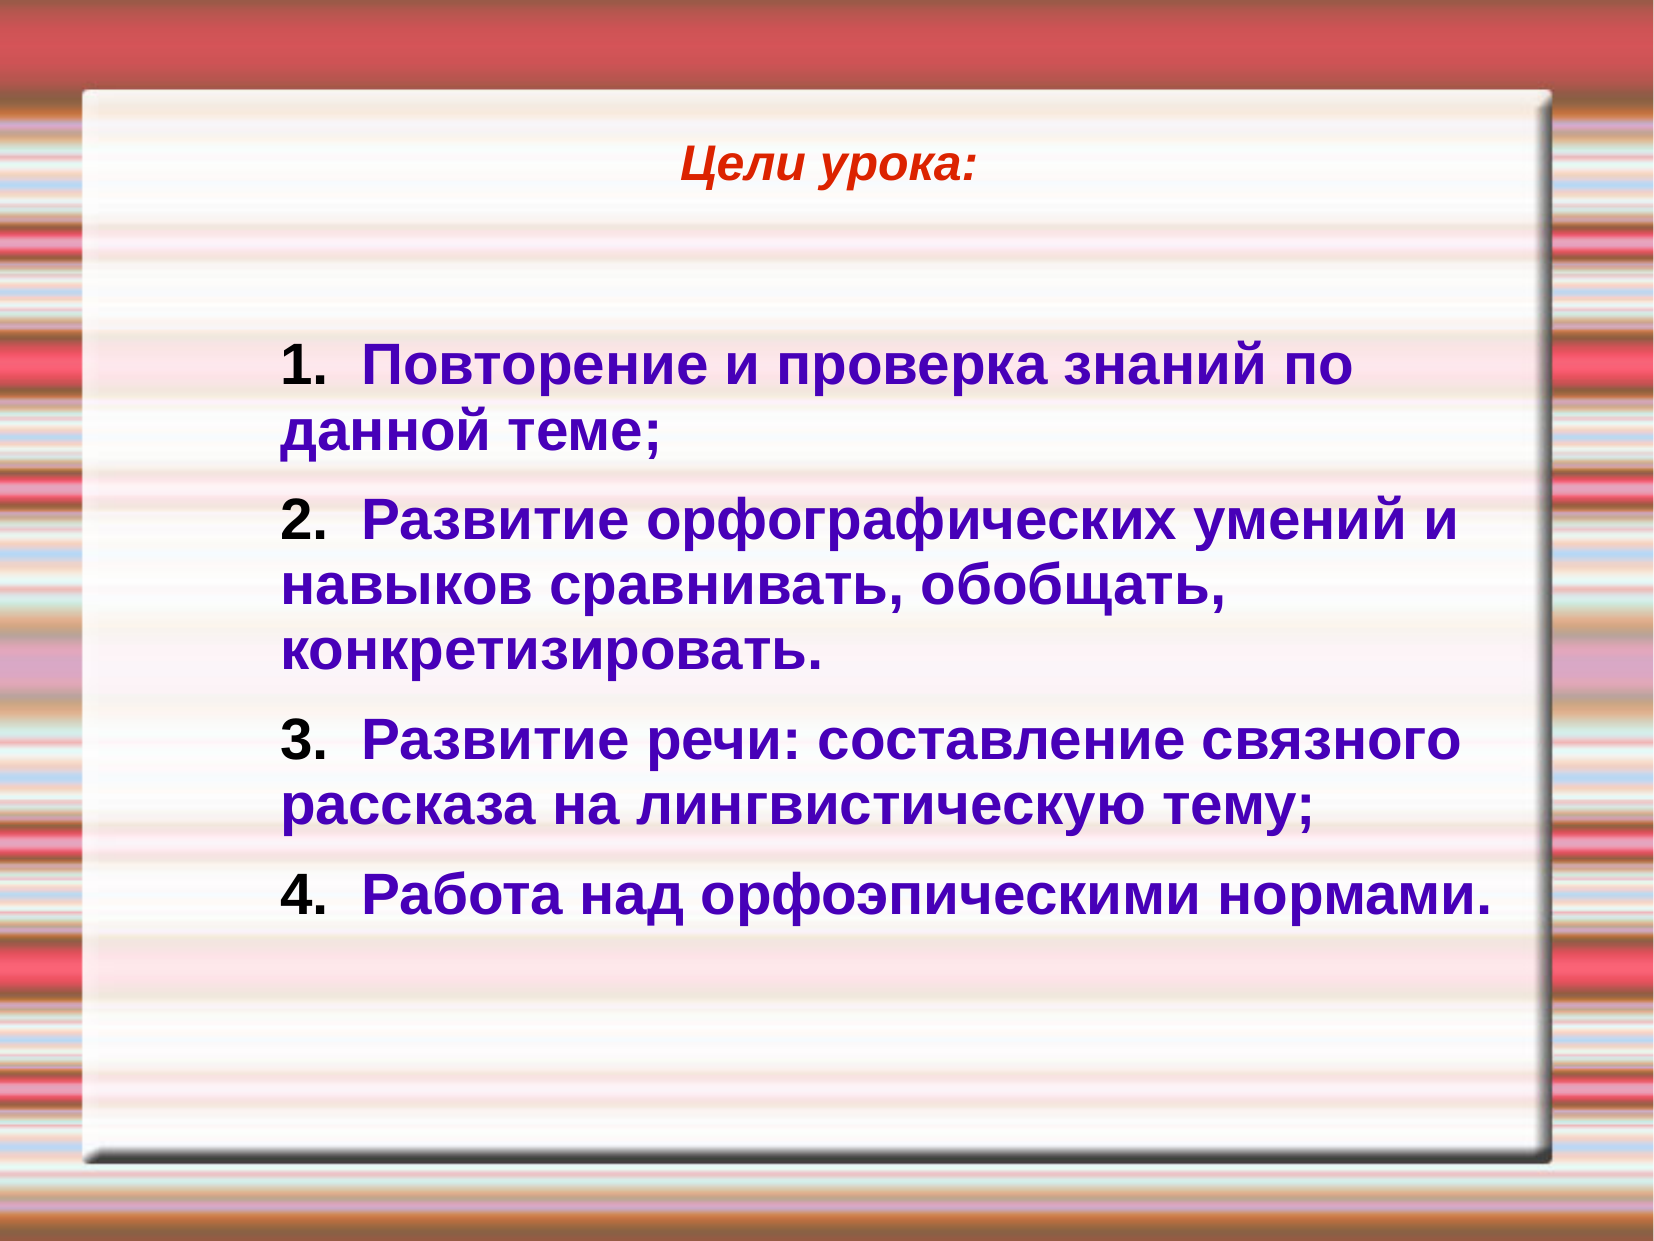

# Цели урока:
 Повторение и проверка знаний по данной теме;
 Развитие орфографических умений и навыков сравнивать, обобщать, конкретизировать.
 Развитие речи: составление связного рассказа на лингвистическую тему;
 Работа над орфоэпическими нормами.